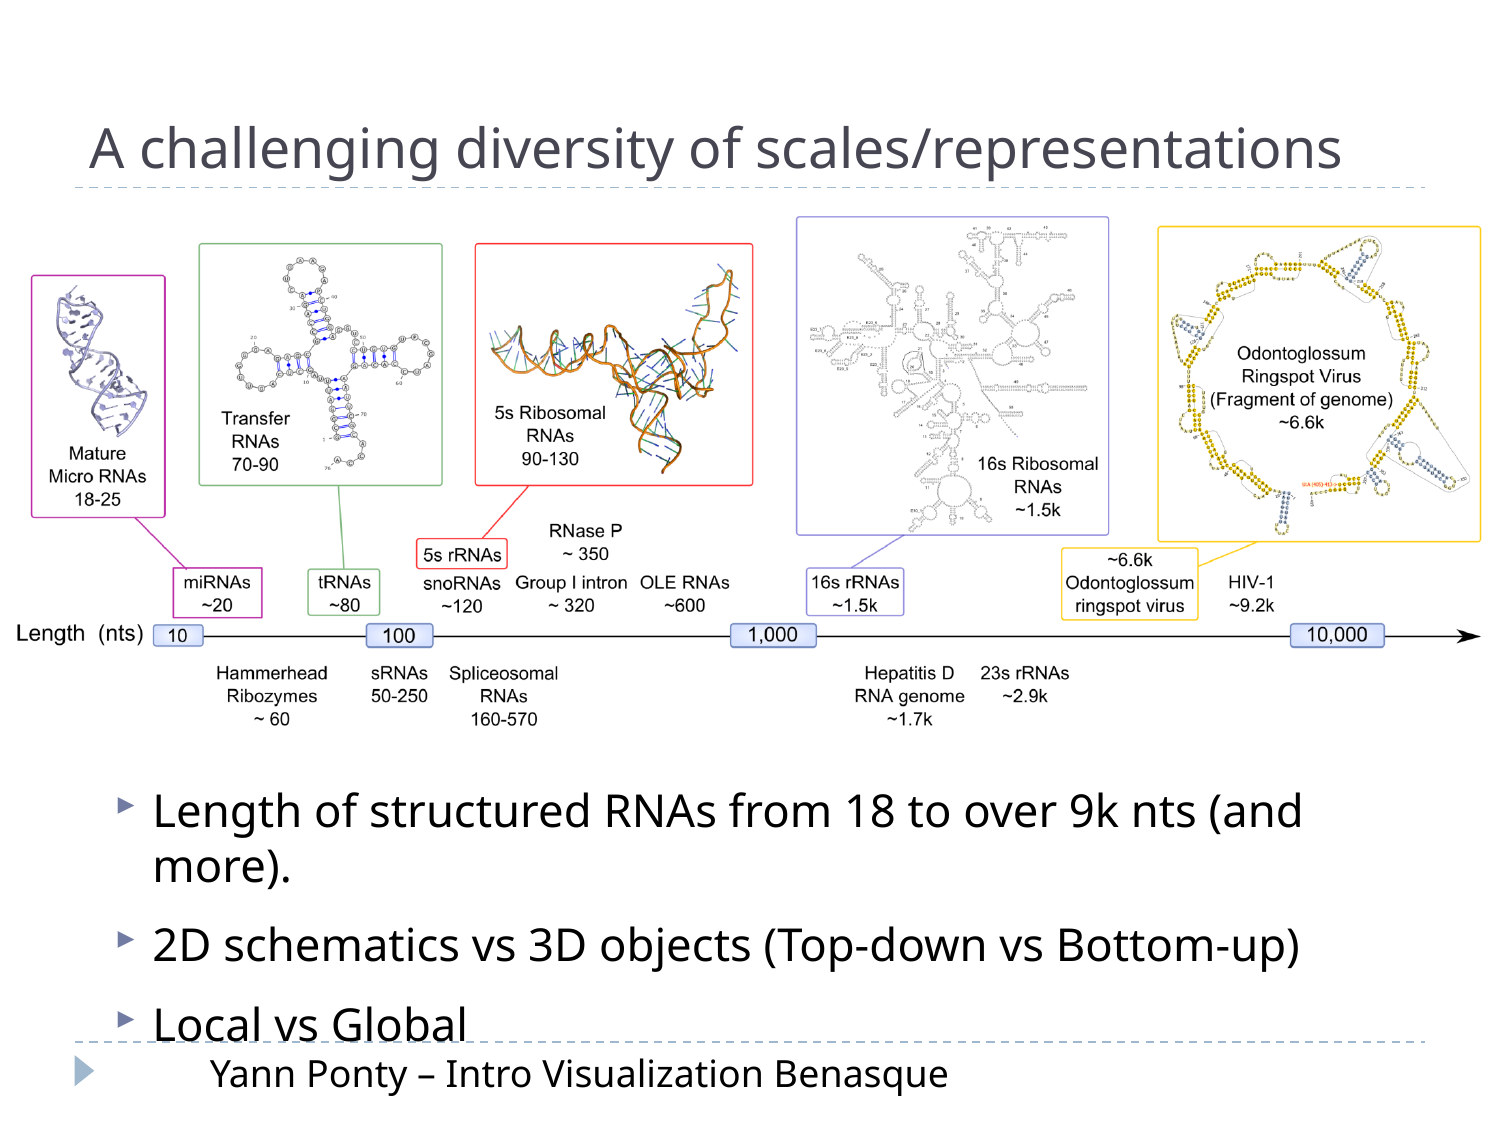

# A challenging diversity of scales/representations
Length of structured RNAs from 18 to over 9k nts (and more).
2D schematics vs 3D objects (Top-down vs Bottom-up)
Local vs Global
Benasque RNA